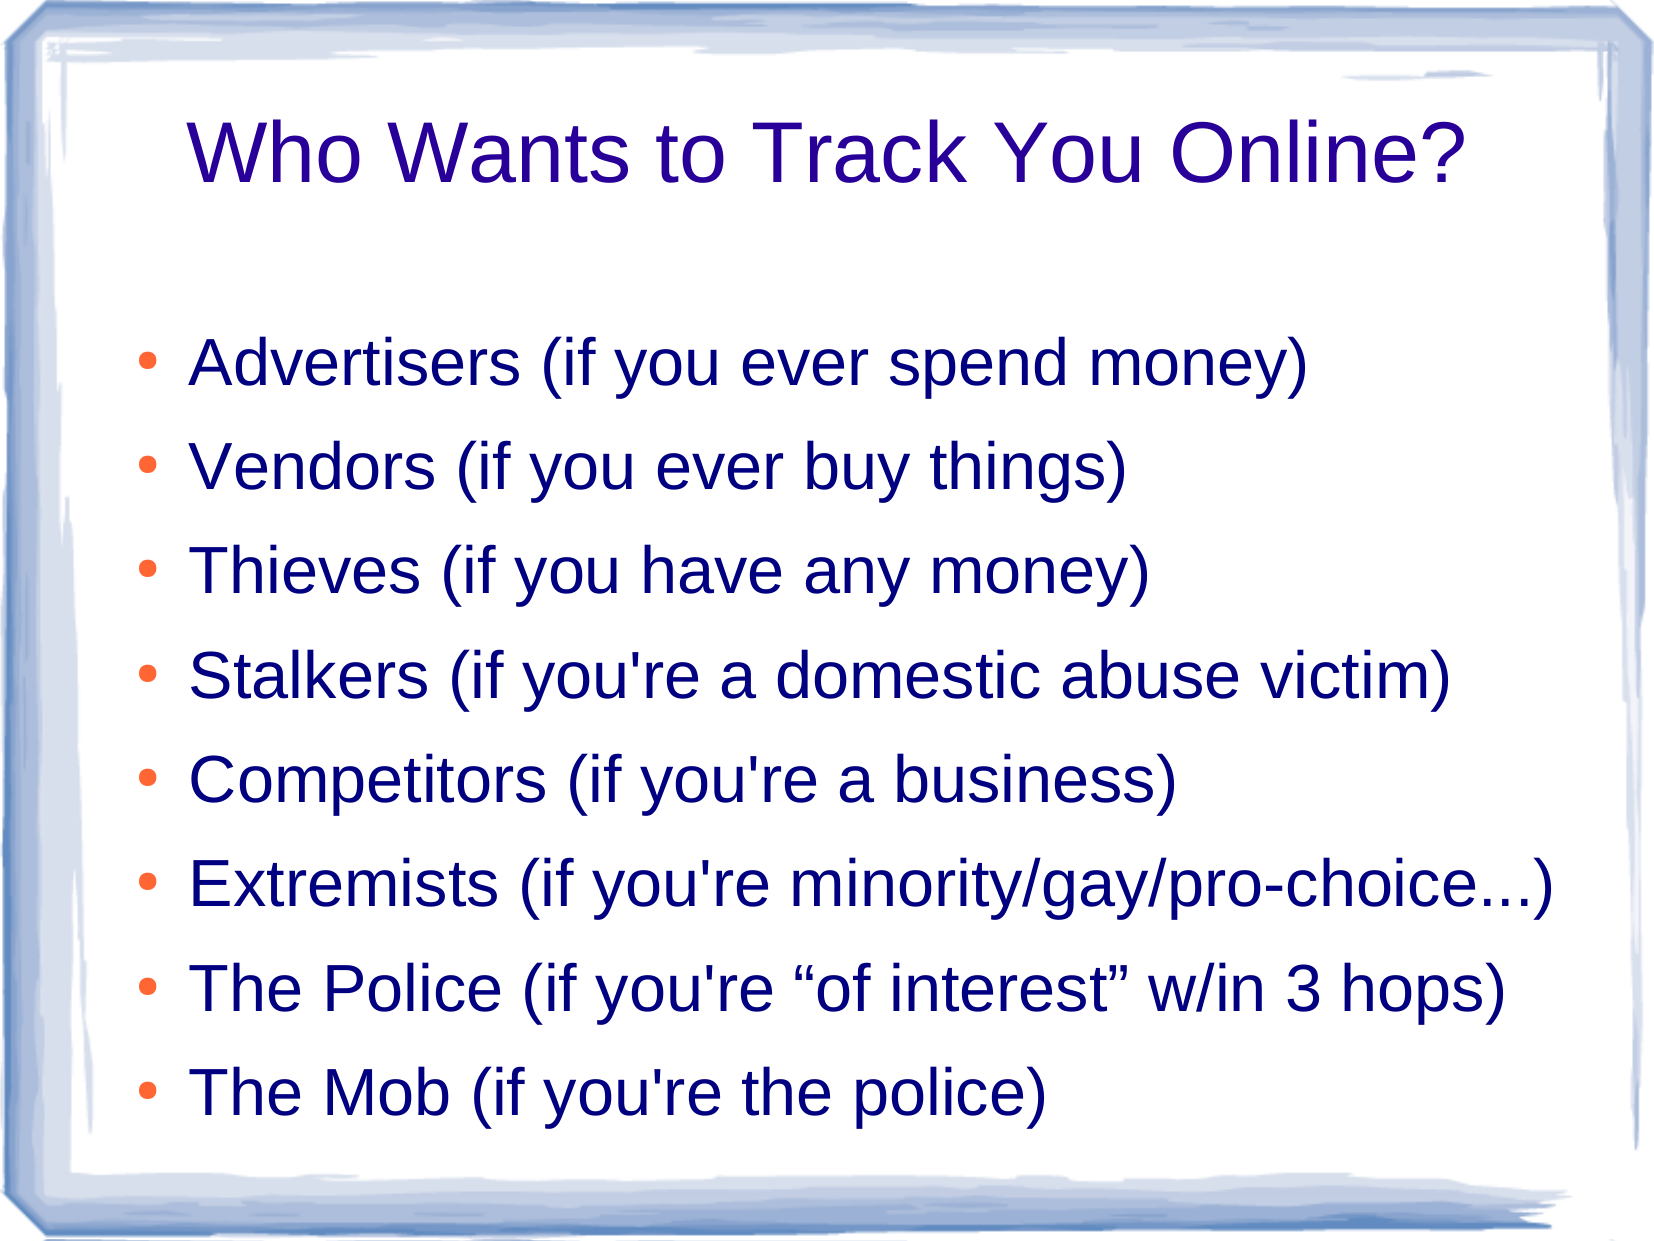

# Who Wants to Track You Online?
Advertisers (if you ever spend money)
Vendors (if you ever buy things)
Thieves (if you have any money)
Stalkers (if you're a domestic abuse victim)
Competitors (if you're a business)
Extremists (if you're minority/gay/pro-choice...)
The Police (if you're “of interest” w/in 3 hops)
The Mob (if you're the police)